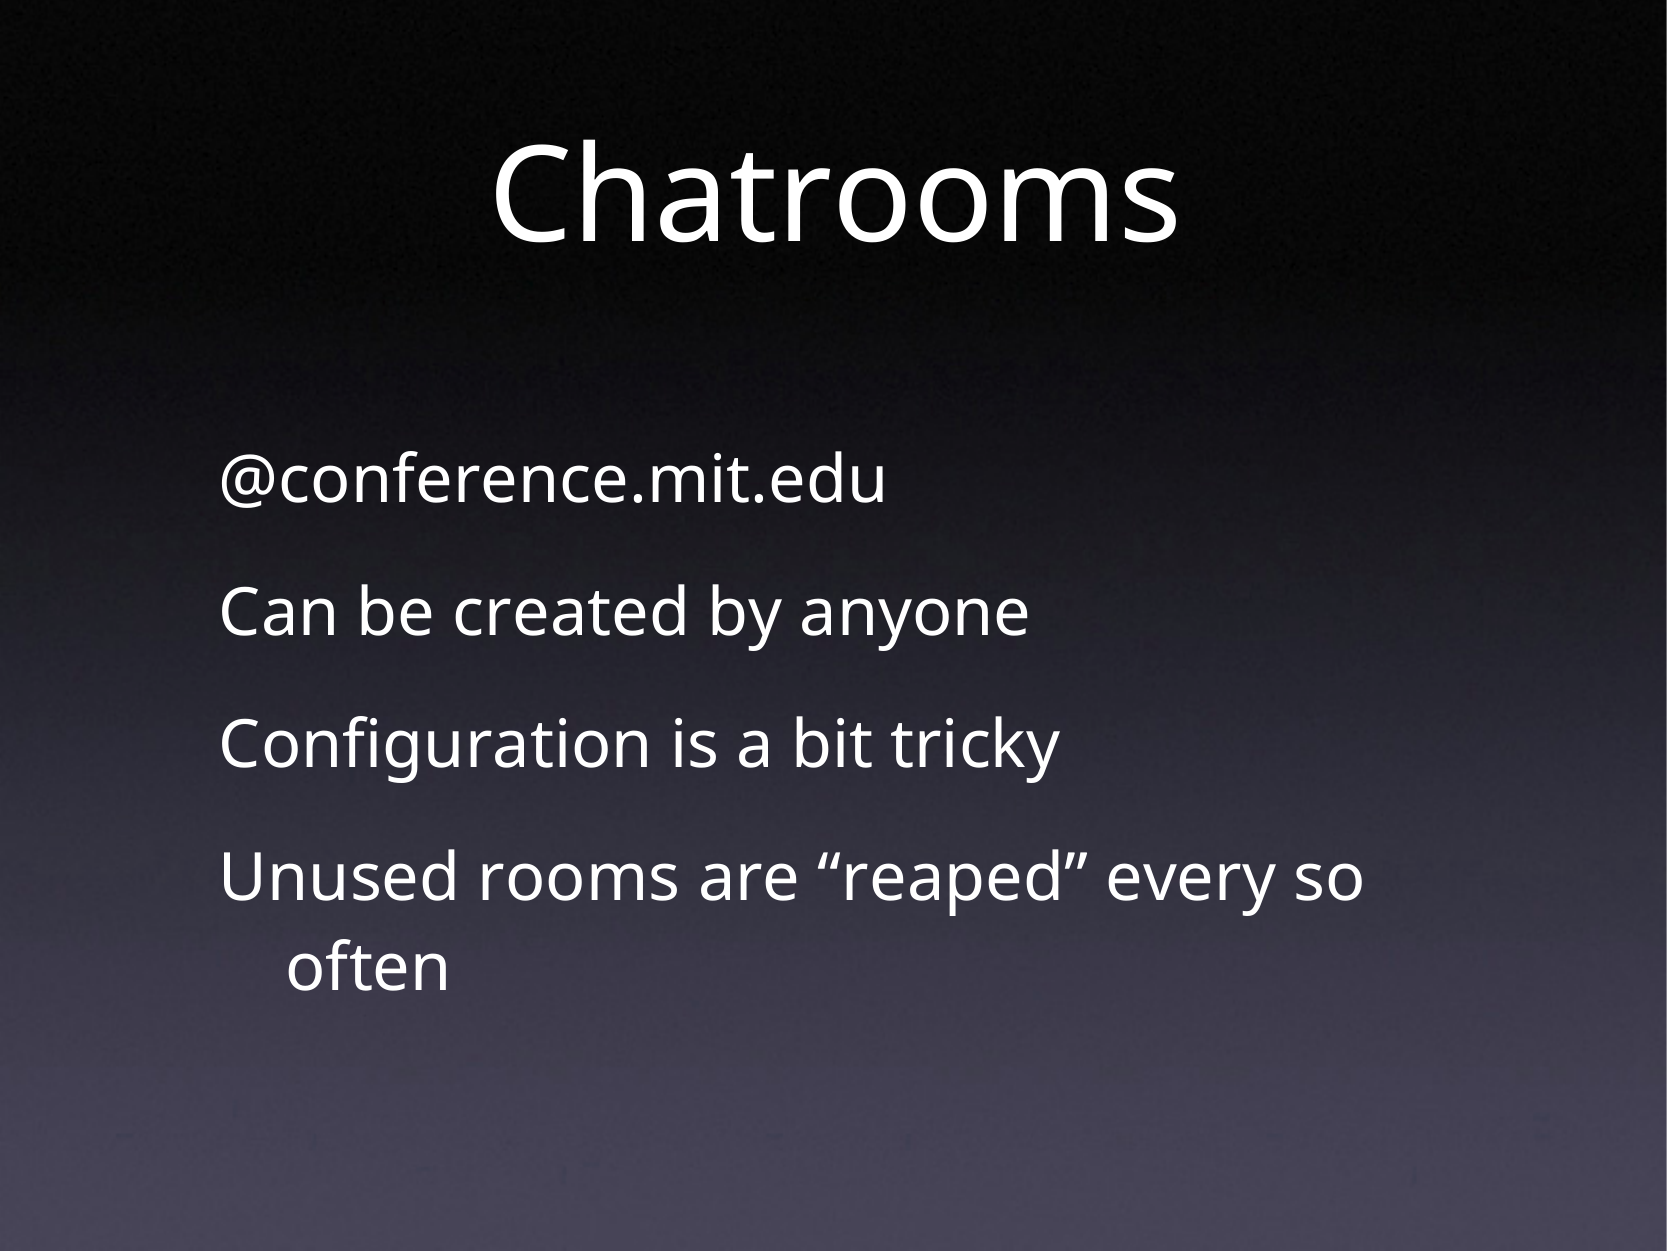

# Chatrooms
@conference.mit.edu
Can be created by anyone
Configuration is a bit tricky
Unused rooms are “reaped” every so often